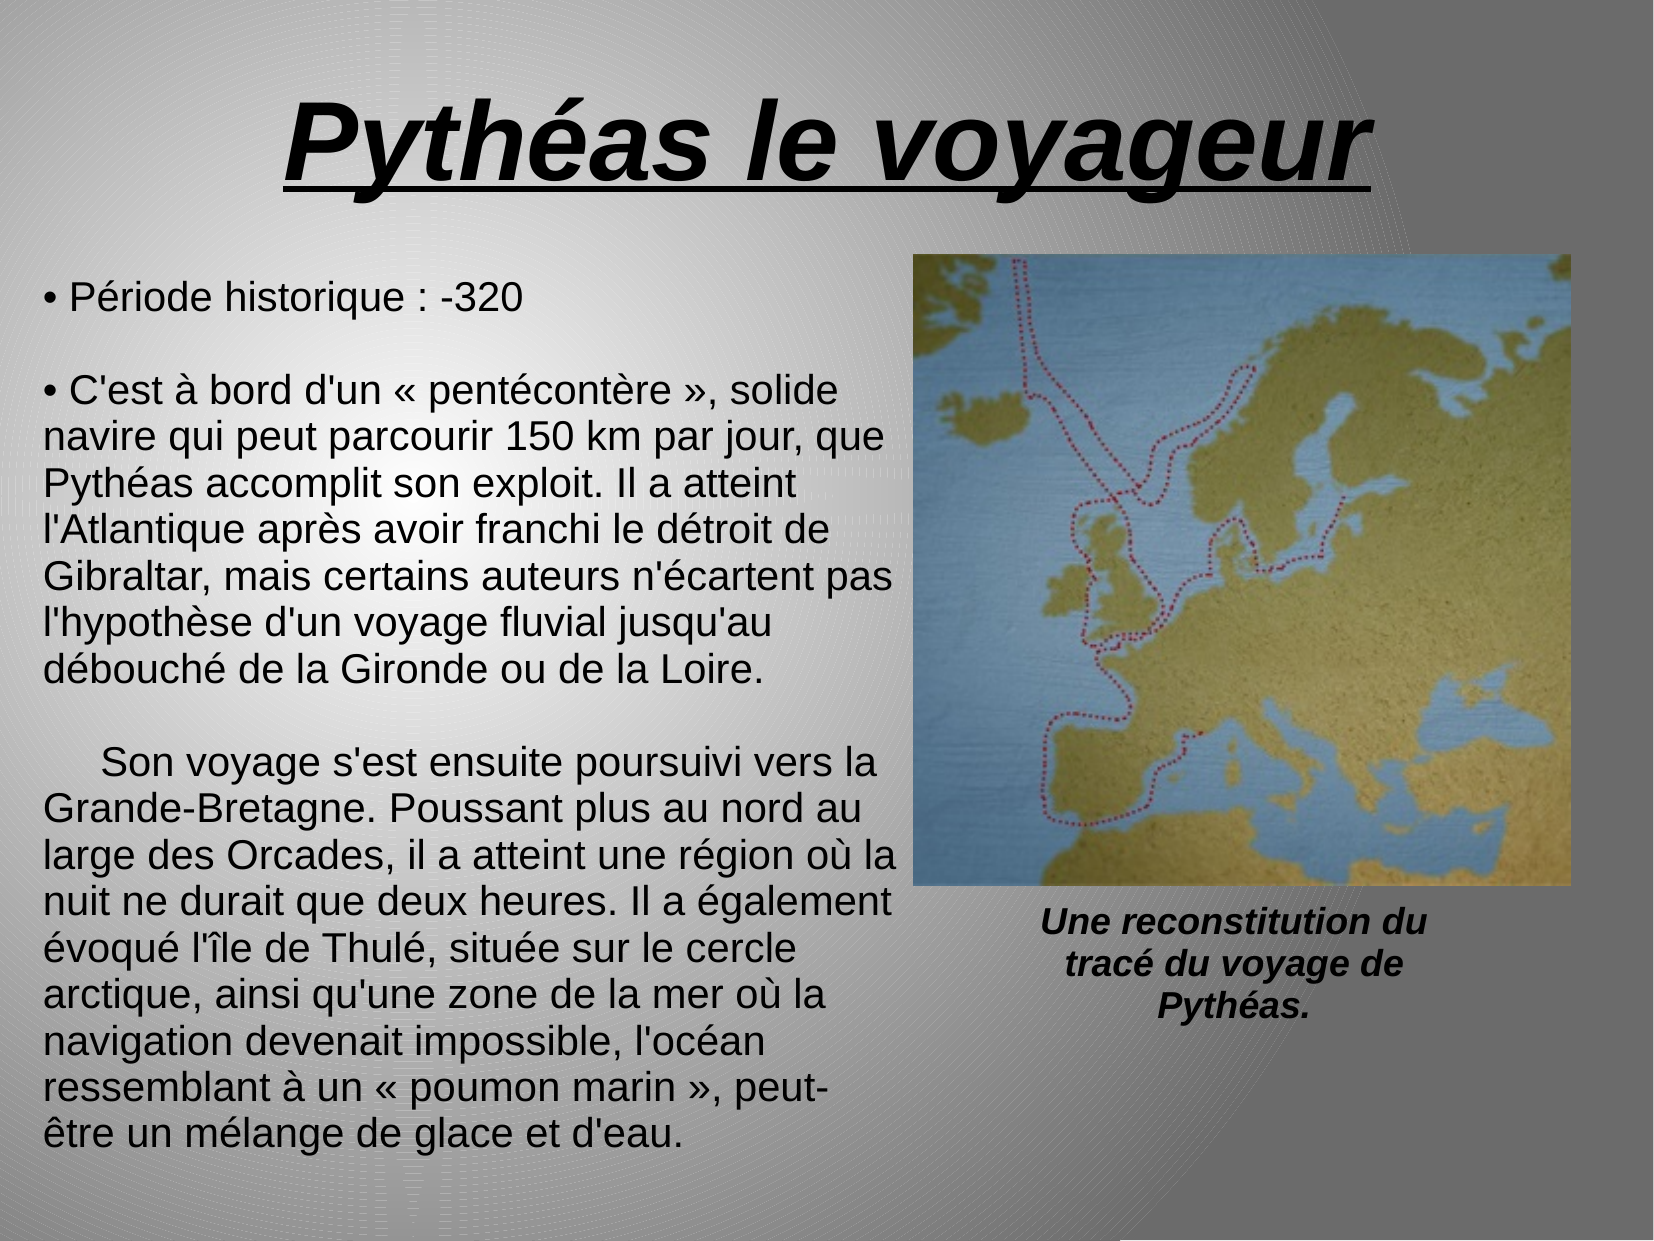

Pythéas le voyageur
• Période historique : -320
• C'est à bord d'un « pentécontère », solide navire qui peut parcourir 150 km par jour, que Pythéas accomplit son exploit. Il a atteint l'Atlantique après avoir franchi le détroit de Gibraltar, mais certains auteurs n'écartent pas l'hypothèse d'un voyage fluvial jusqu'au débouché de la Gironde ou de la Loire.
 Son voyage s'est ensuite poursuivi vers la Grande-Bretagne. Poussant plus au nord au large des Orcades, il a atteint une région où la nuit ne durait que deux heures. Il a également évoqué l'île de Thulé, située sur le cercle arctique, ainsi qu'une zone de la mer où la navigation devenait impossible, l'océan ressemblant à un « poumon marin », peut-être un mélange de glace et d'eau.
Une reconstitution du tracé du voyage de Pythéas.